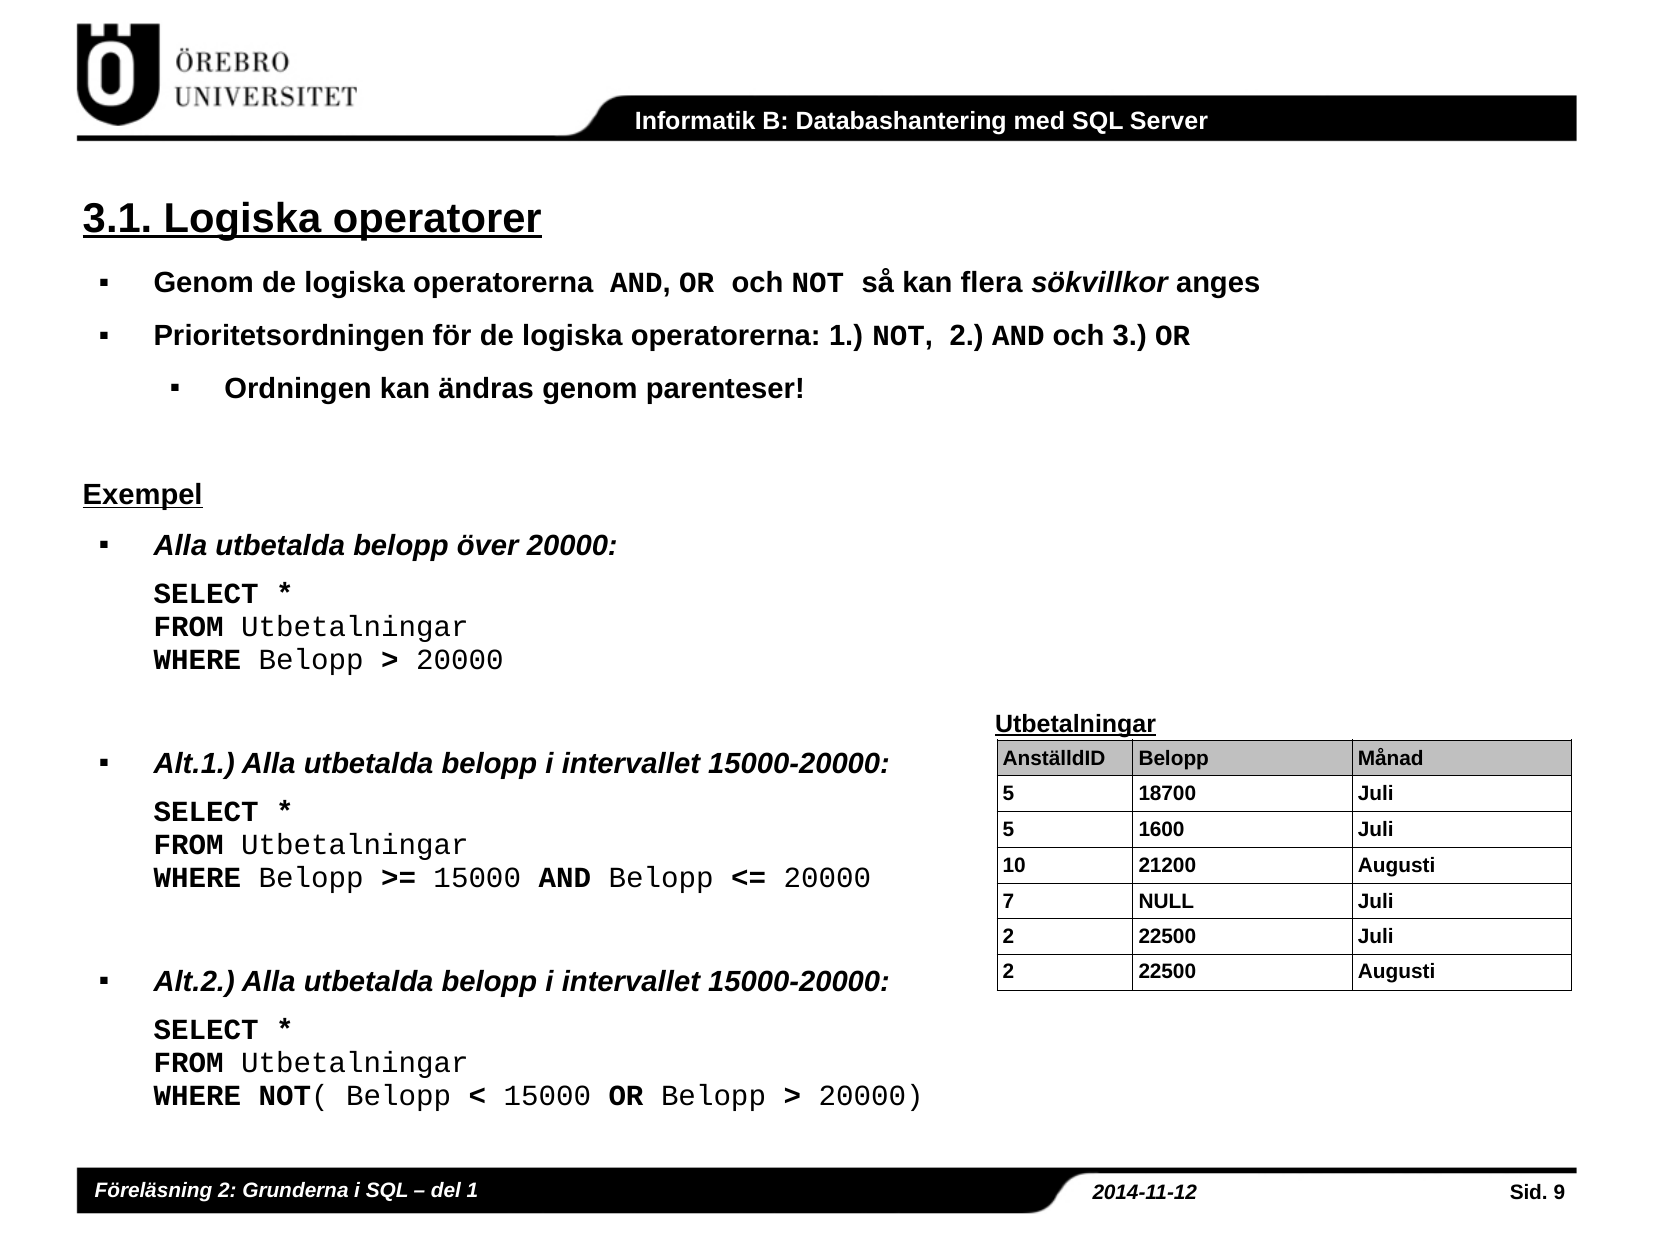

# 3.1. Logiska operatorer
Genom de logiska operatorerna AND, OR och NOT så kan flera sökvillkor anges
Prioritetsordningen för de logiska operatorerna: 1.) NOT, 2.) AND och 3.) OR
Ordningen kan ändras genom parenteser!
Exempel
Alla utbetalda belopp över 20000:
SELECT *
FROM Utbetalningar
WHERE Belopp > 20000
Alt.1.) Alla utbetalda belopp i intervallet 15000-20000:
SELECT *
FROM Utbetalningar
WHERE Belopp >= 15000 AND Belopp <= 20000
Alt.2.) Alla utbetalda belopp i intervallet 15000-20000:
SELECT *
FROM Utbetalningar
WHERE NOT( Belopp < 15000 OR Belopp > 20000)
Utbetalningar
| AnställdID | Belopp | Månad |
| --- | --- | --- |
| 5 | 18700 | Juli |
| 5 | 1600 | Juli |
| 10 | 21200 | Augusti |
| 7 | NULL | Juli |
| 2 | 22500 | Juli |
| 2 | 22500 | Augusti |
Föreläsning 2: Grunderna i SQL – del 1
2014-11-12
9